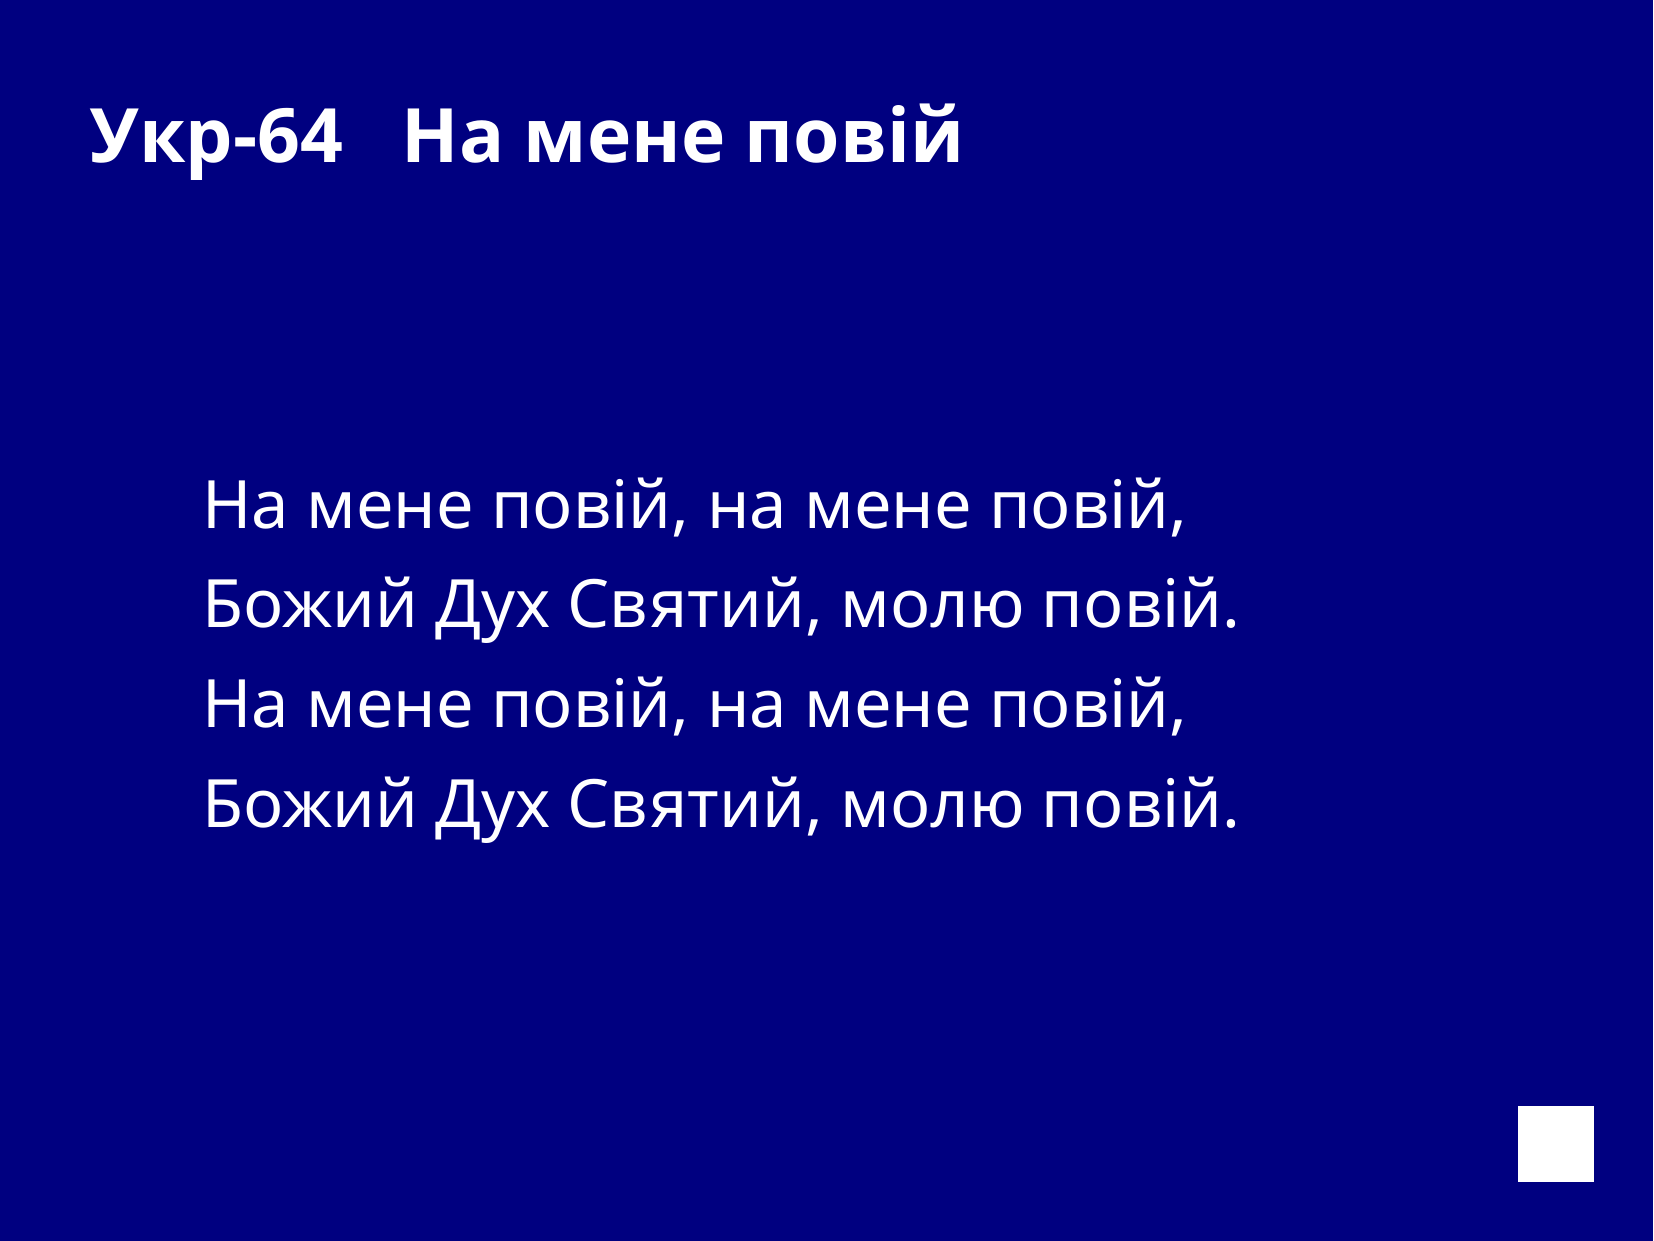

Укр-64 На мене повій
	На мене повій, на мене повій,
	Божий Дух Святий, молю повій.
	На мене повій, на мене повій,
	Божий Дух Святий, молю повій.